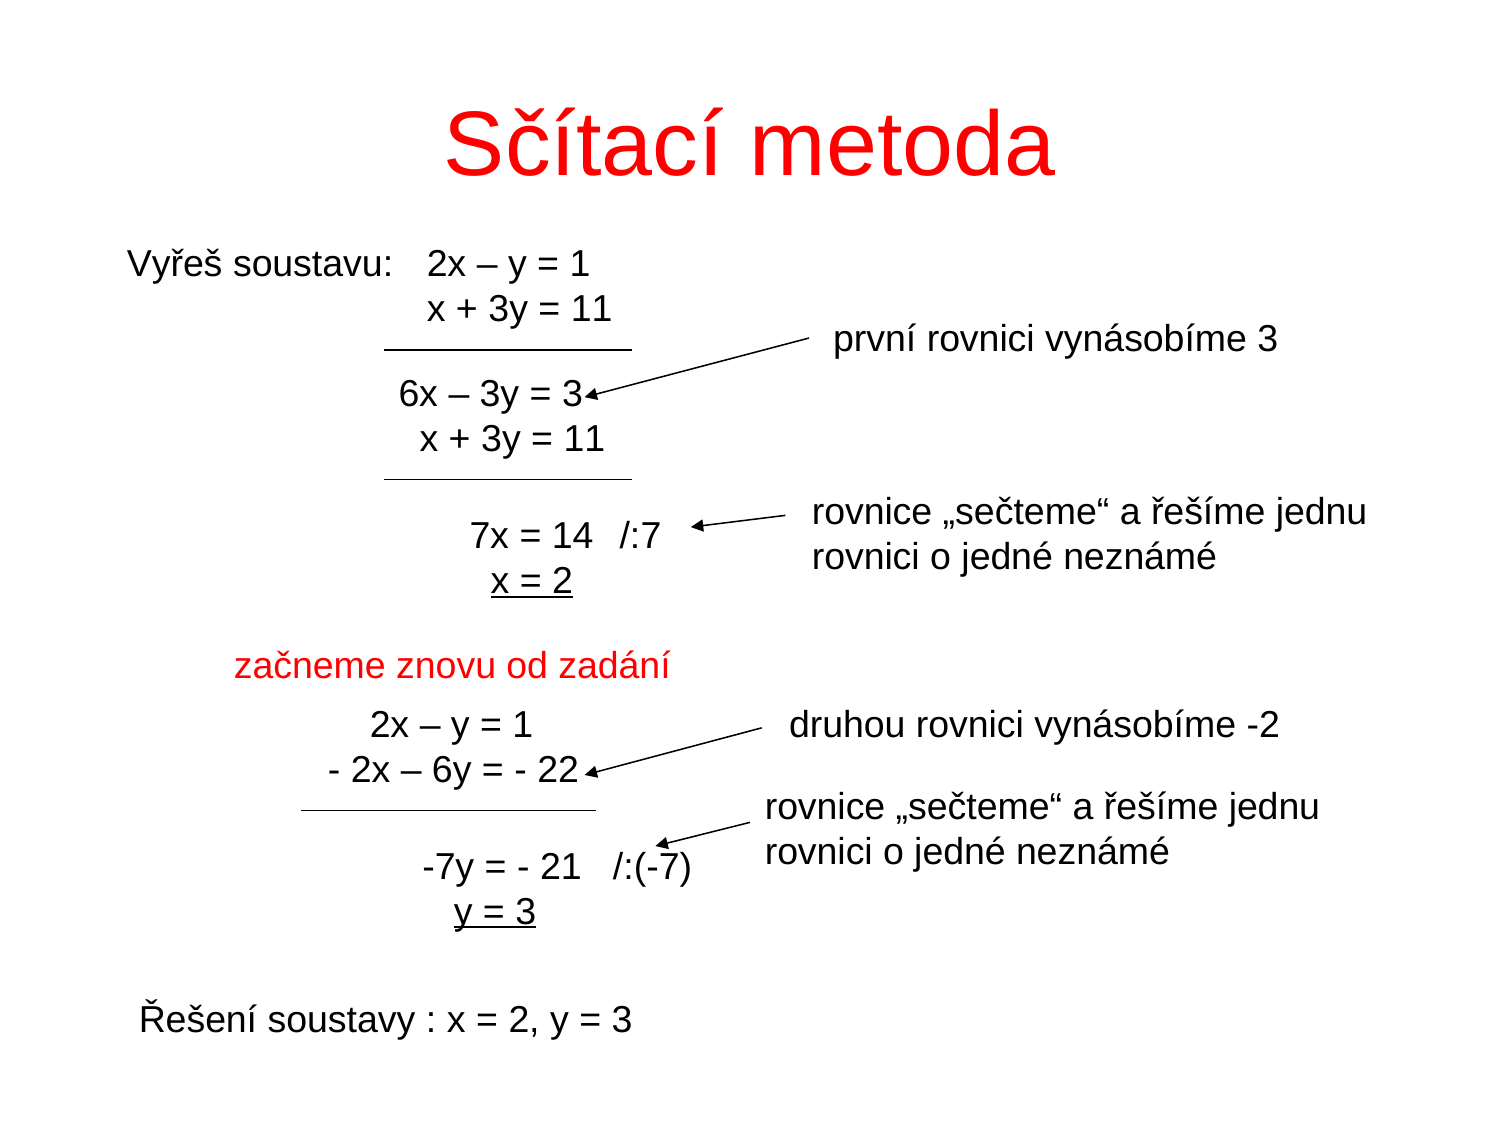

# Sčítací metoda
Vyřeš soustavu: 	2x – y = 1
		x + 3y = 11
první rovnici vynásobíme 3
6x – 3y = 3
 x + 3y = 11
rovnice „sečteme“ a řešíme jednu rovnici o jedné neznámé
7x = 14	/:7
 x = 2
začneme znovu od zadání
 2x – y = 1
- 2x – 6y = - 22
druhou rovnici vynásobíme -2
rovnice „sečteme“ a řešíme jednu rovnici o jedné neznámé
-7y = - 21 /:(-7)
 y = 3
Řešení soustavy : x = 2, y = 3